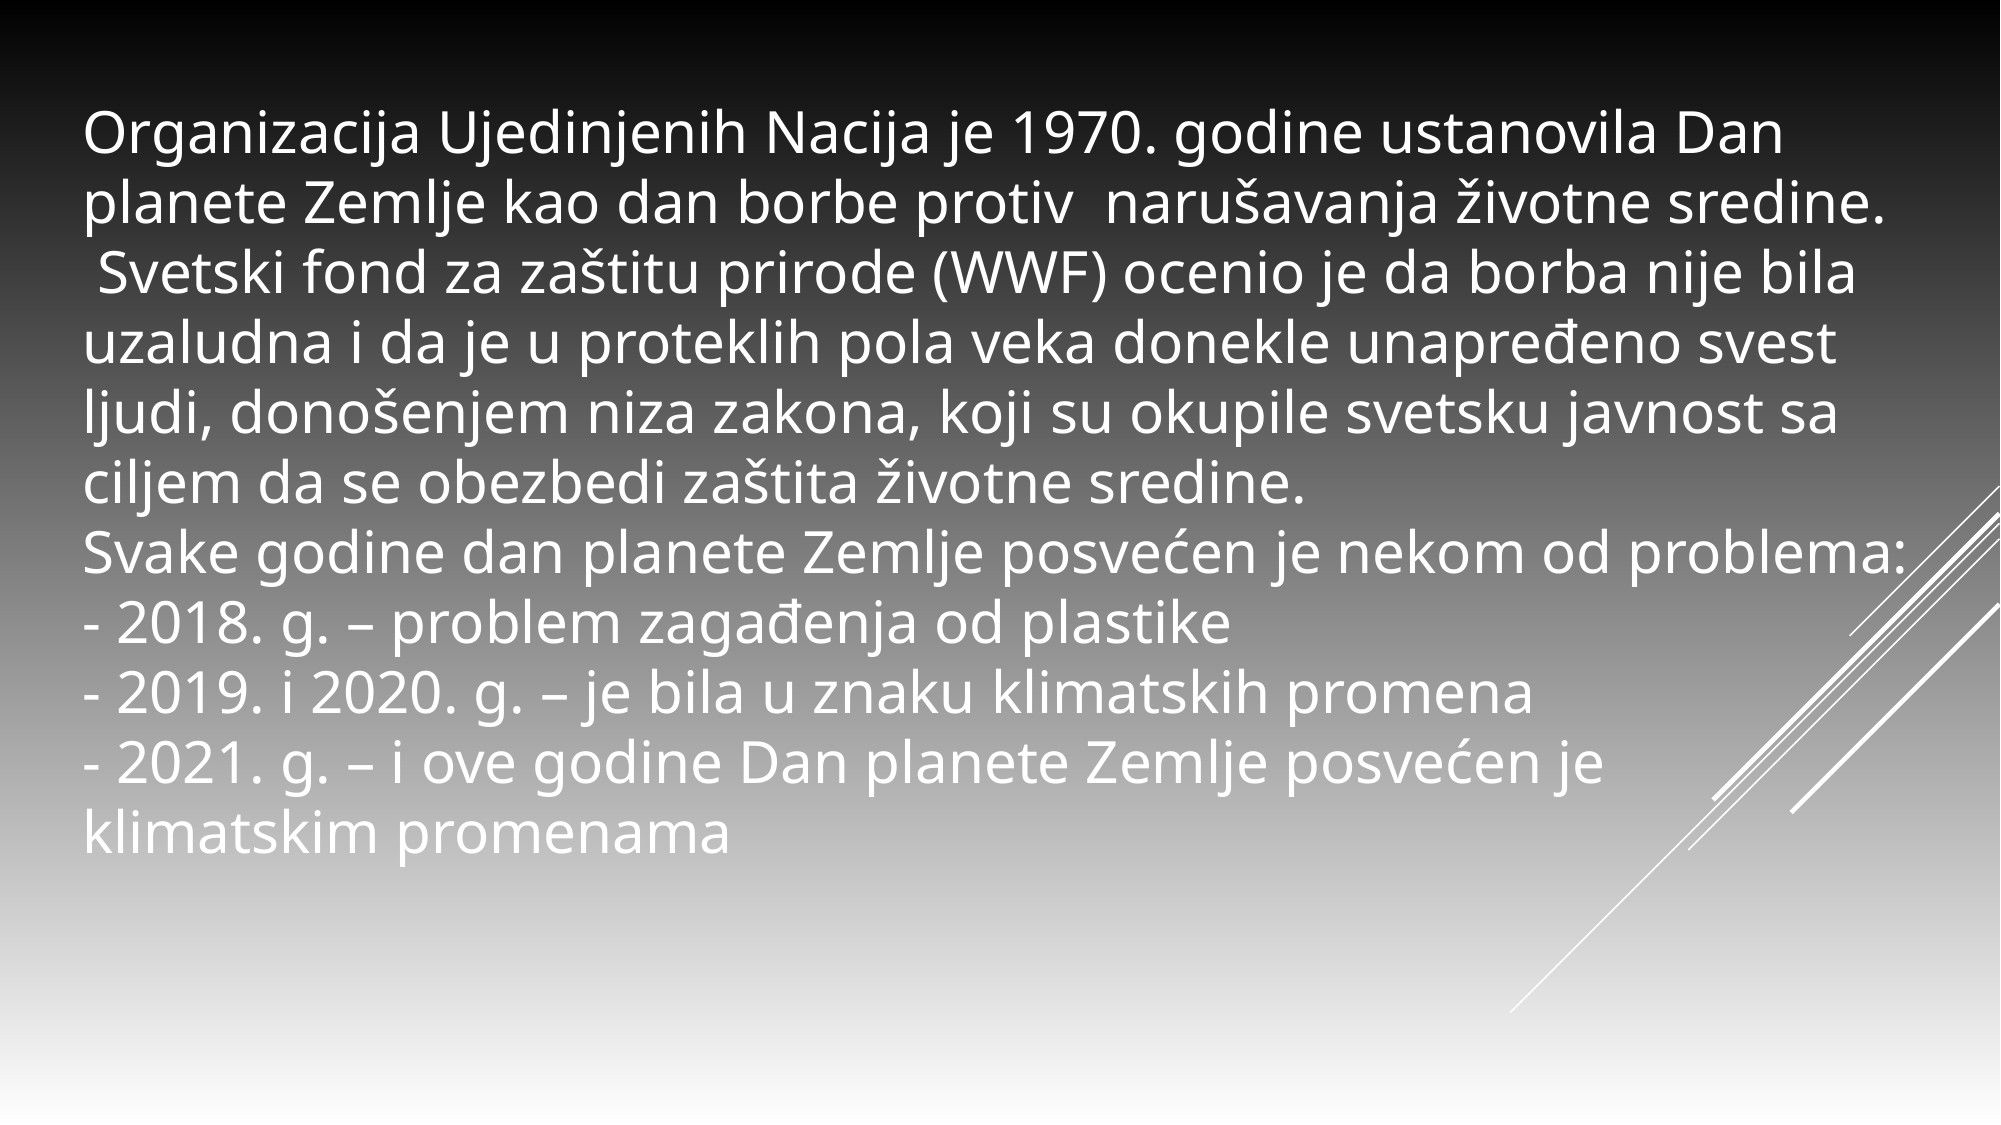

# Organizacija Ujedinjenih Nacija je 1970. godine ustanovila Dan planete Zemlje kao dan borbe protiv narušavanja životne sredine. Svetski fond za zaštitu prirode (WWF) ocenio je da borba nije bila uzaludna i da je u proteklih pola veka donekle unapređeno svest ljudi, donošenjem niza zakona, koji su okupile svetsku javnost sa ciljem da se obezbedi zaštita životne sredine. Svake godine dan planete Zemlje posvećen je nekom od problema: - 2018. g. – problem zagađenja od plastike - 2019. i 2020. g. – je bila u znaku klimatskih promena - 2021. g. – i ove godine Dan planete Zemlje posvećen je klimatskim promenama